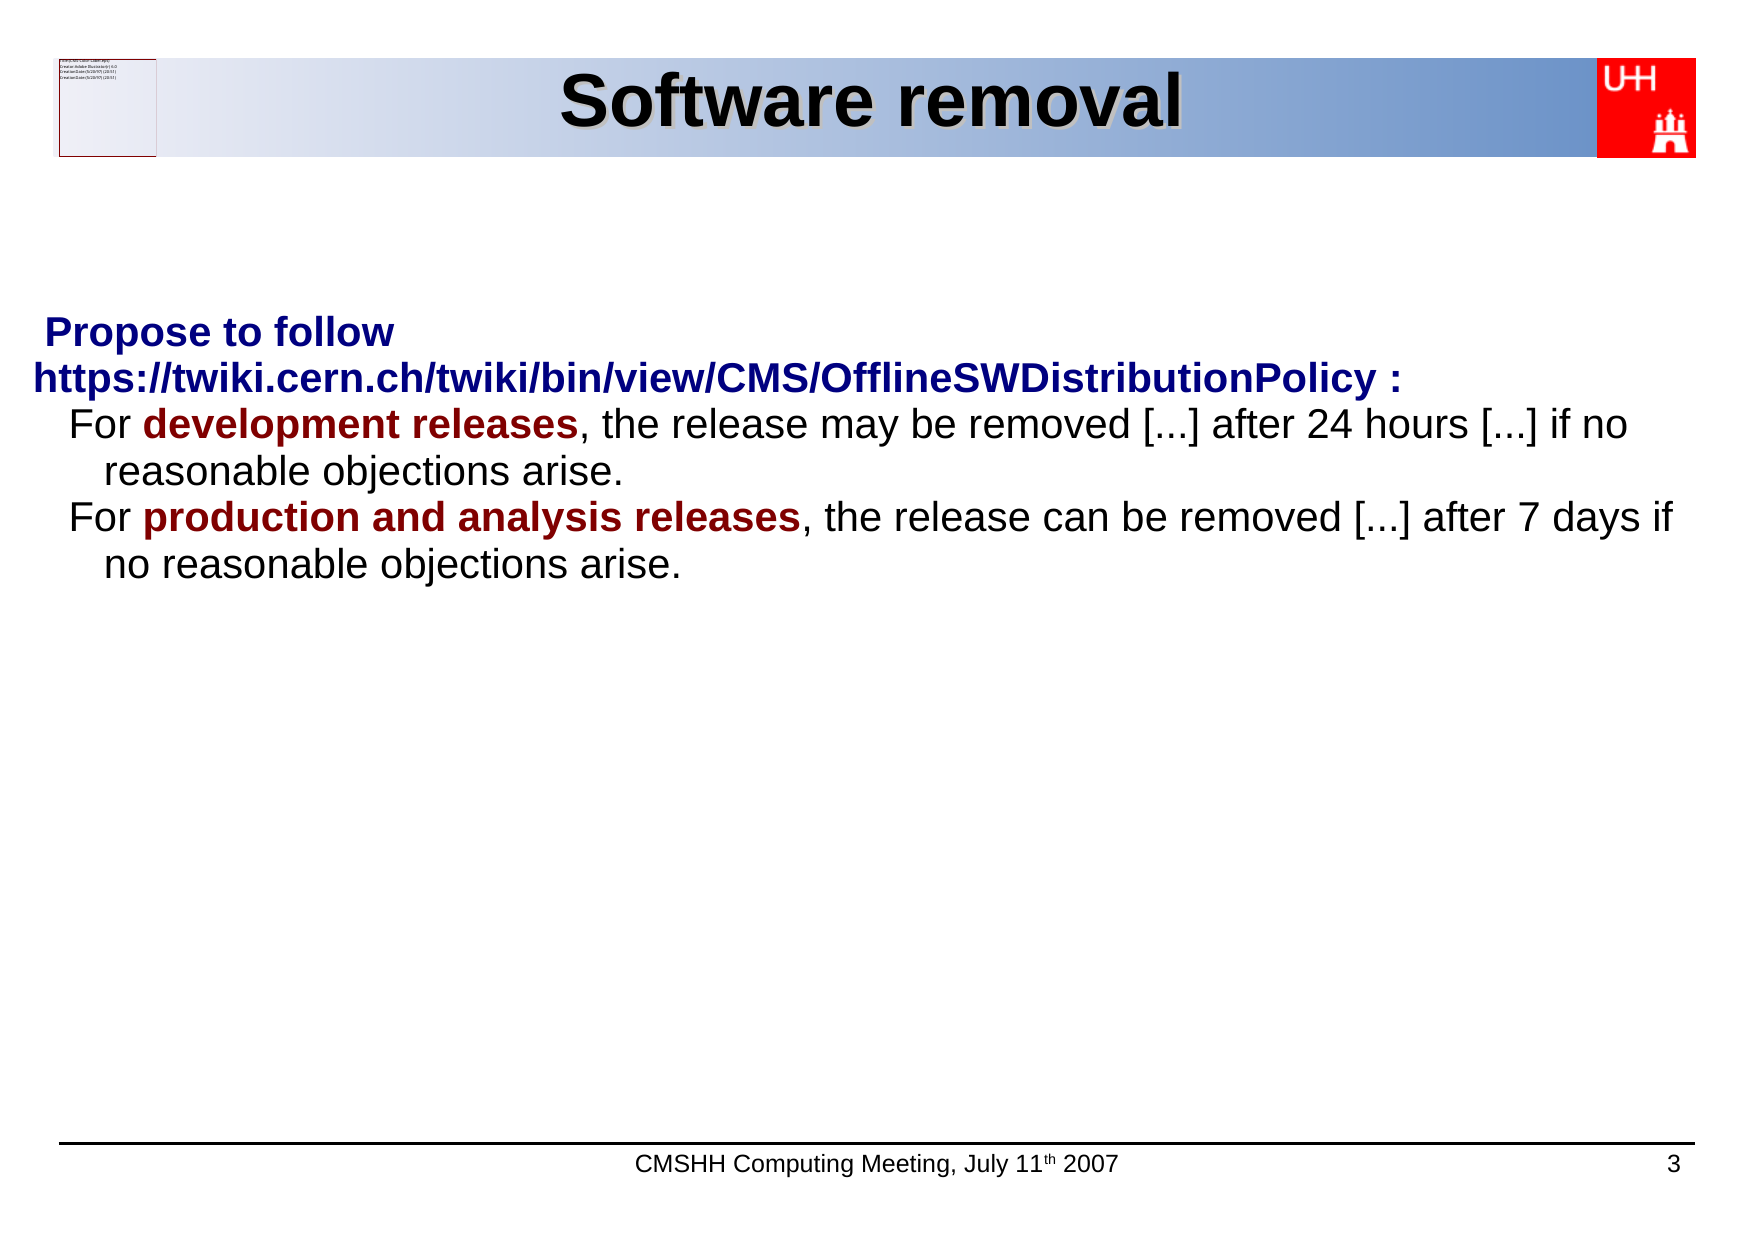

Software removal
 Propose to follow https://twiki.cern.ch/twiki/bin/view/CMS/OfflineSWDistributionPolicy :
For development releases, the release may be removed [...] after 24 hours [...] if no reasonable objections arise.
For production and analysis releases, the release can be removed [...] after 7 days if no reasonable objections arise.
CMSHH Computing Meeting, July 11th 2007